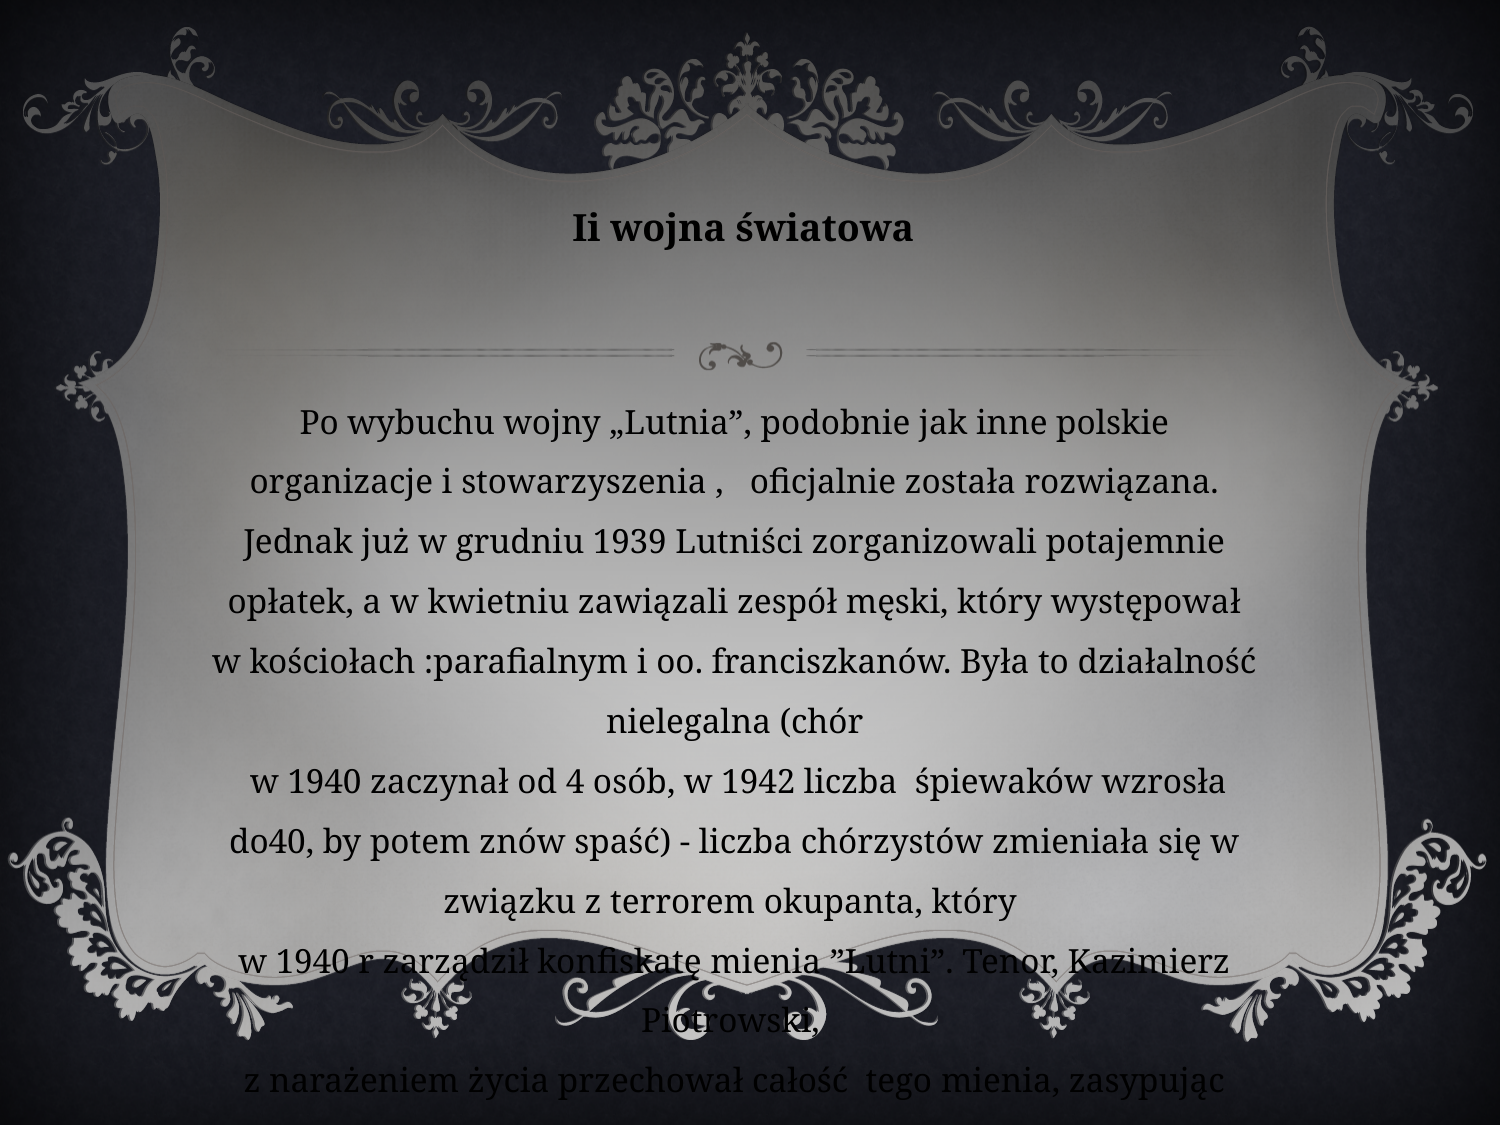

# Ii wojna światowa
Po wybuchu wojny „Lutnia”, podobnie jak inne polskie organizacje i stowarzyszenia , oficjalnie została rozwiązana. Jednak już w grudniu 1939 Lutniści zorganizowali potajemnie opłatek, a w kwietniu zawiązali zespół męski, który występował w kościołach :parafialnym i oo. franciszkanów. Była to działalność nielegalna (chór
 w 1940 zaczynał od 4 osób, w 1942 liczba śpiewaków wzrosła do40, by potem znów spaść) - liczba chórzystów zmieniała się w związku z terrorem okupanta, który
w 1940 r zarządził konfiskatę mienia ”Lutni”. Tenor, Kazimierz Piotrowski,
z narażeniem życia przechował całość tego mienia, zasypując wszystko kilkoma wozami trocin w swojej piwnicy. Musiał się potem ukrywać, bo Niemcy przeprowadzali rewizje i poszukiwania, ale dzięki niemu dobytek „Lutni” ocalał.